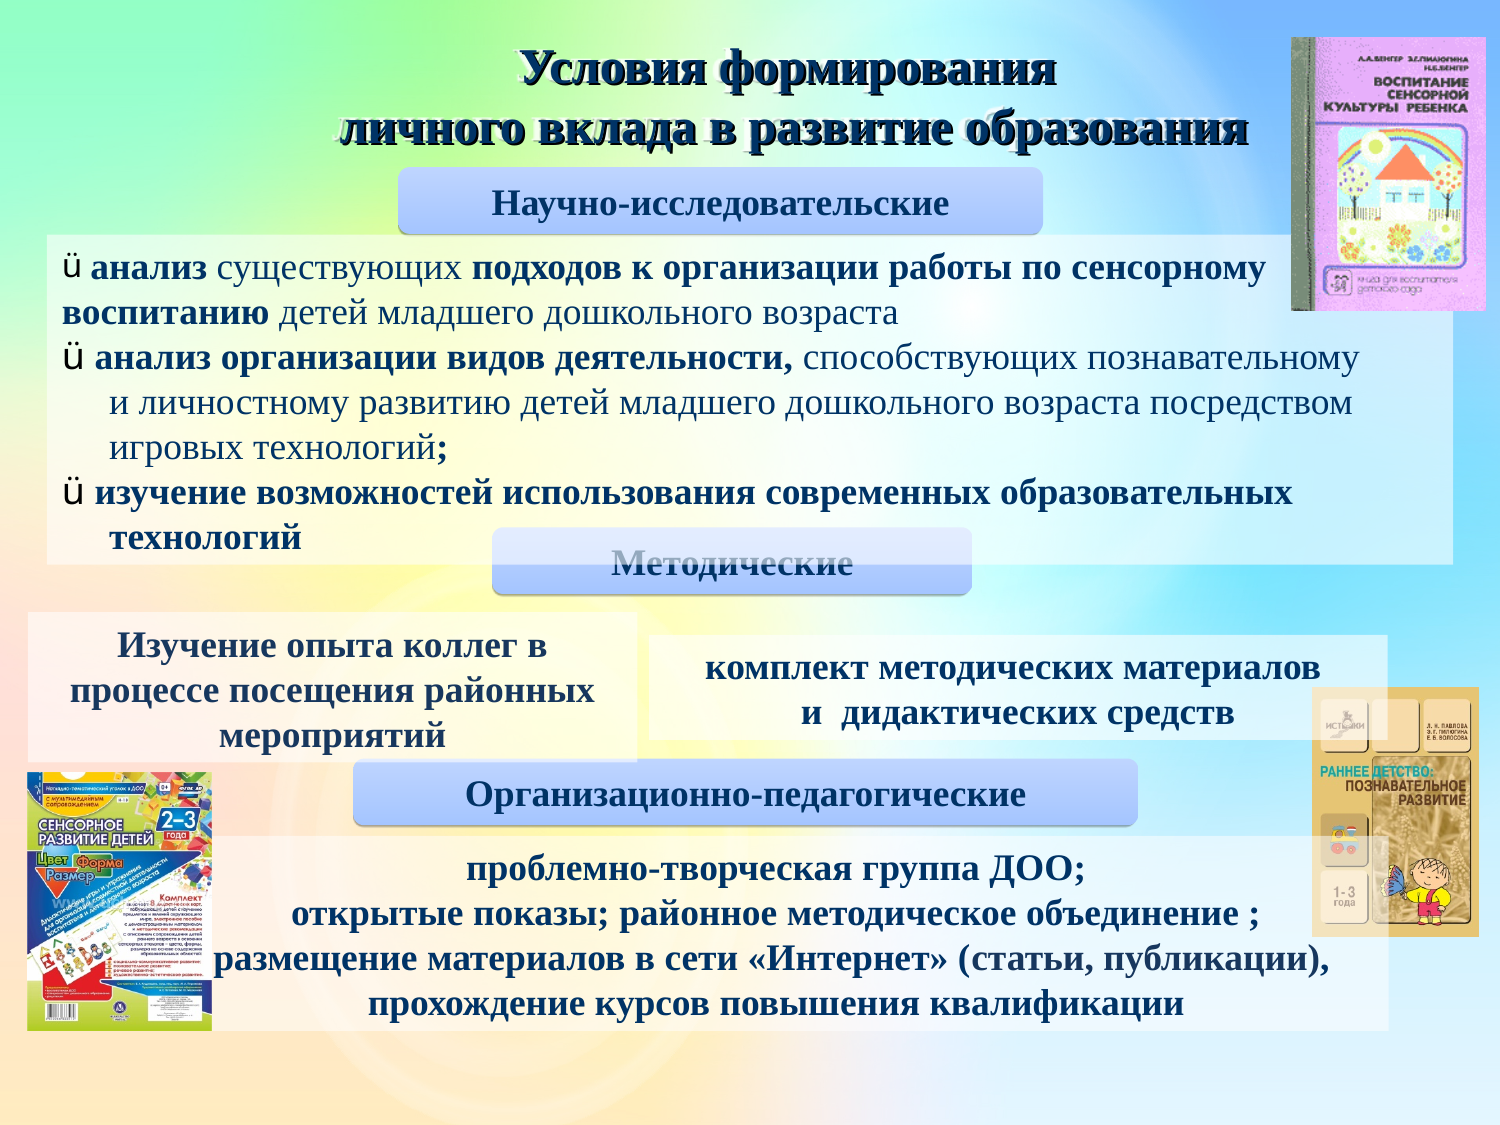

Условия формирования
 личного вклада в развитие образования
Научно-исследовательские
 анализ существующих подходов к организации работы по сенсорному воспитанию детей младшего дошкольного возраста
 анализ организации видов деятельности, способствующих познавательному
 и личностному развитию детей младшего дошкольного возраста посредством
 игровых технологий;
 изучение возможностей использования современных образовательных
 технологий
Методические
Изучение опыта коллег в процессе посещения районных мероприятий
комплект методических материалов
и дидактических средств
Организационно-педагогические
проблемно-творческая группа ДОО;
открытые показы; районное методическое объединение ;
размещение материалов в сети «Интернет» (статьи, публикации),
прохождение курсов повышения квалификации